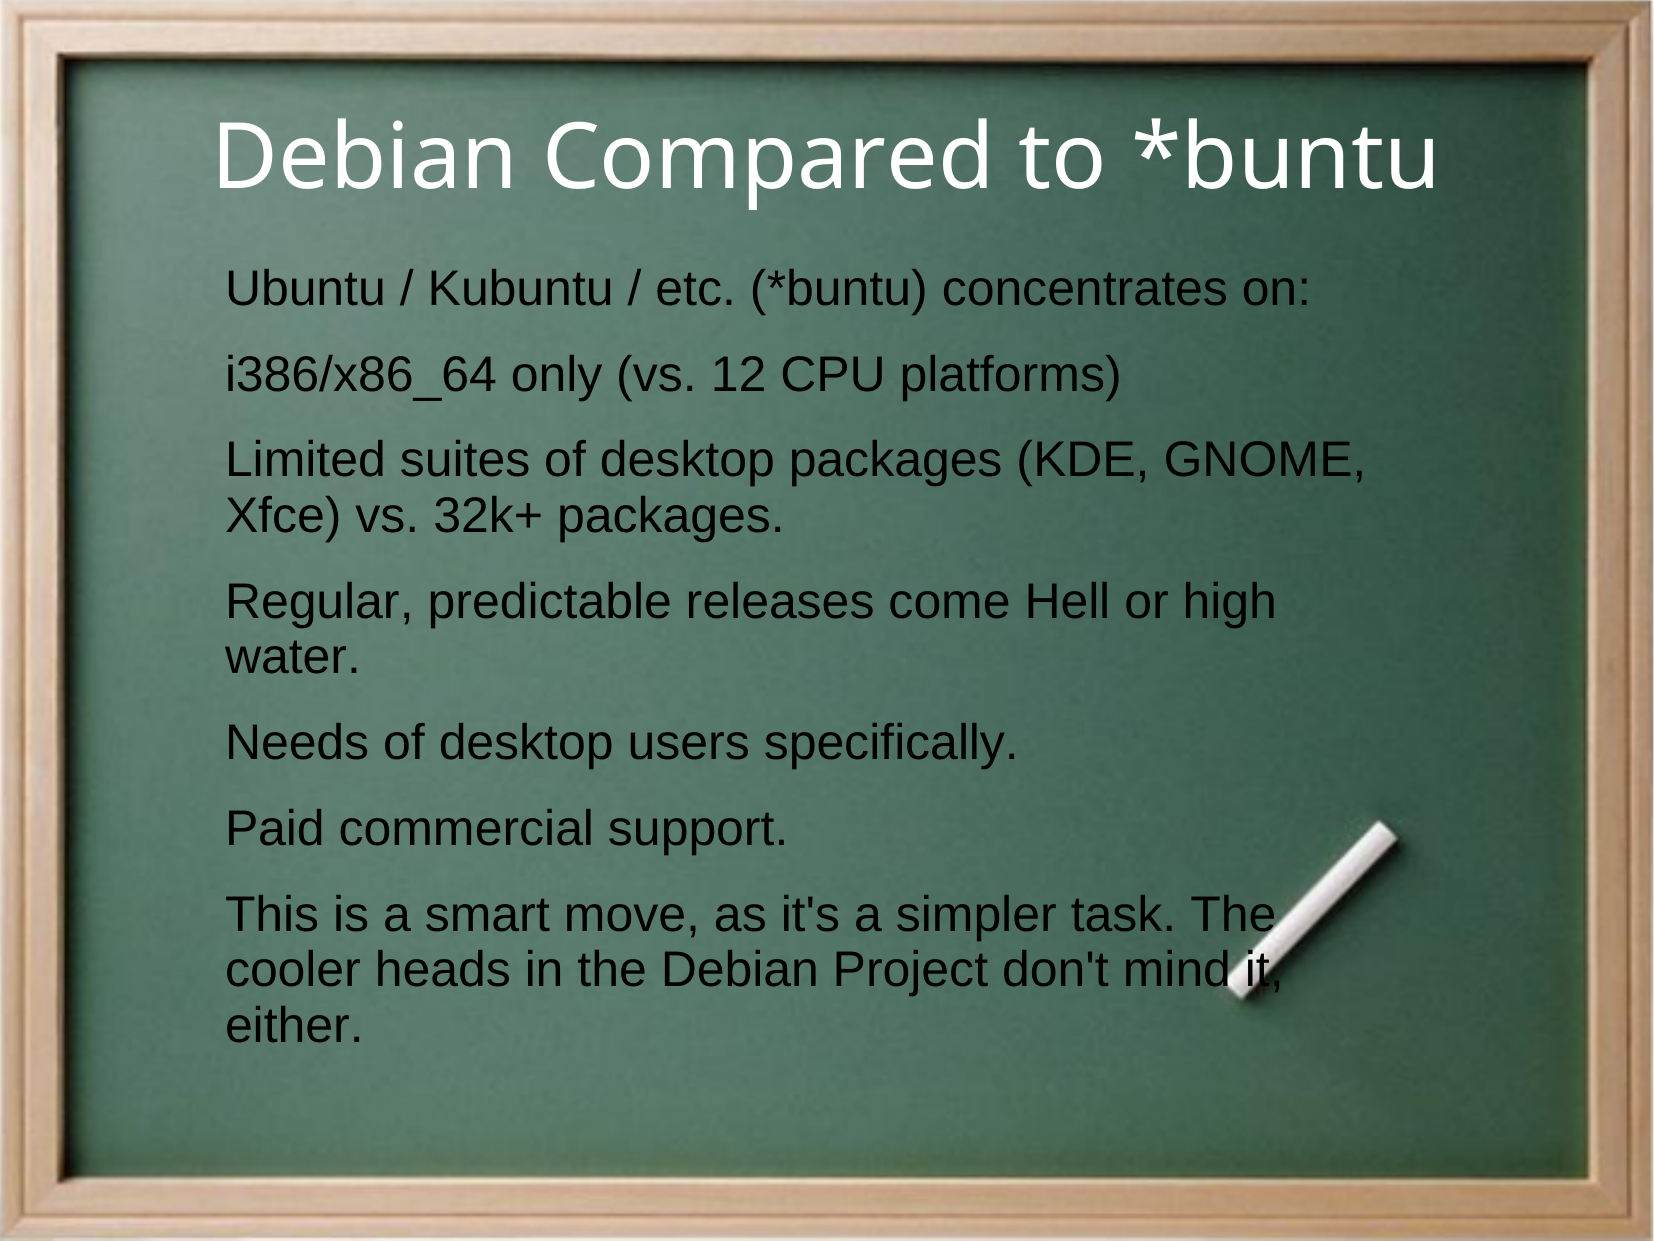

# Debian Compared to *buntu
Ubuntu / Kubuntu / etc. (*buntu) concentrates on:
i386/x86_64 only (vs. 12 CPU platforms)
Limited suites of desktop packages (KDE, GNOME, Xfce) vs. 32k+ packages.
Regular, predictable releases come Hell or high water.
Needs of desktop users specifically.
Paid commercial support.
This is a smart move, as it's a simpler task. The cooler heads in the Debian Project don't mind it, either.